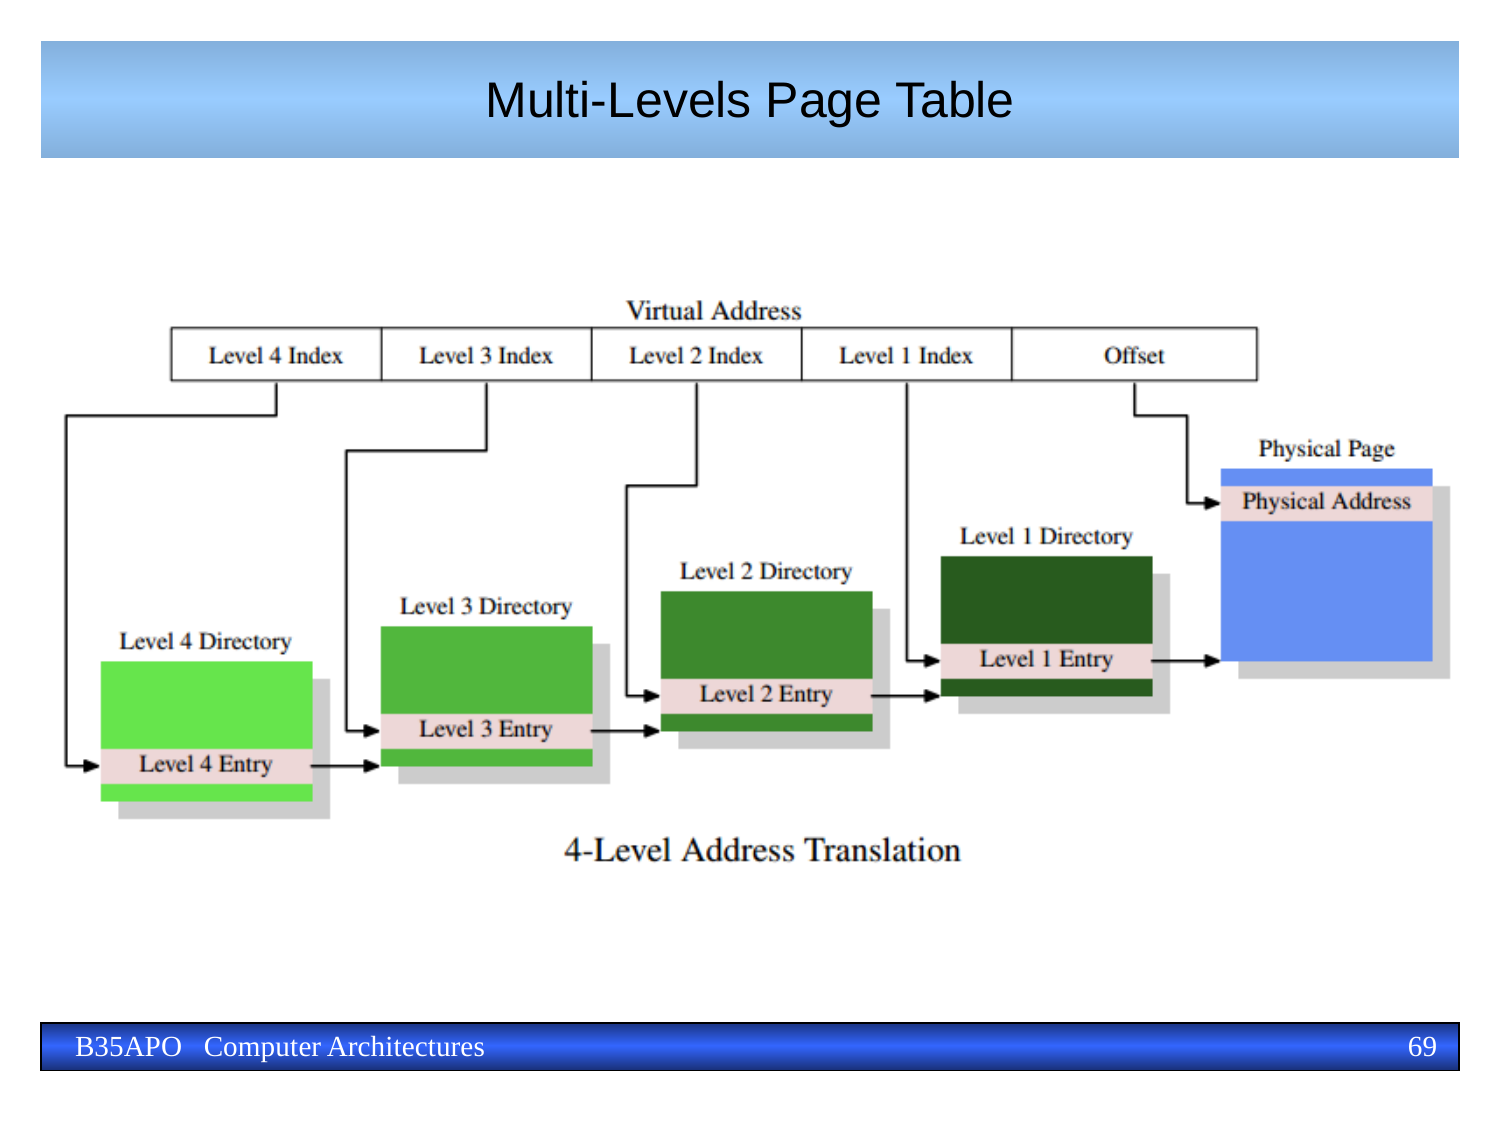

# Multi-Levels Page Table
B35APO Computer Architectures
69